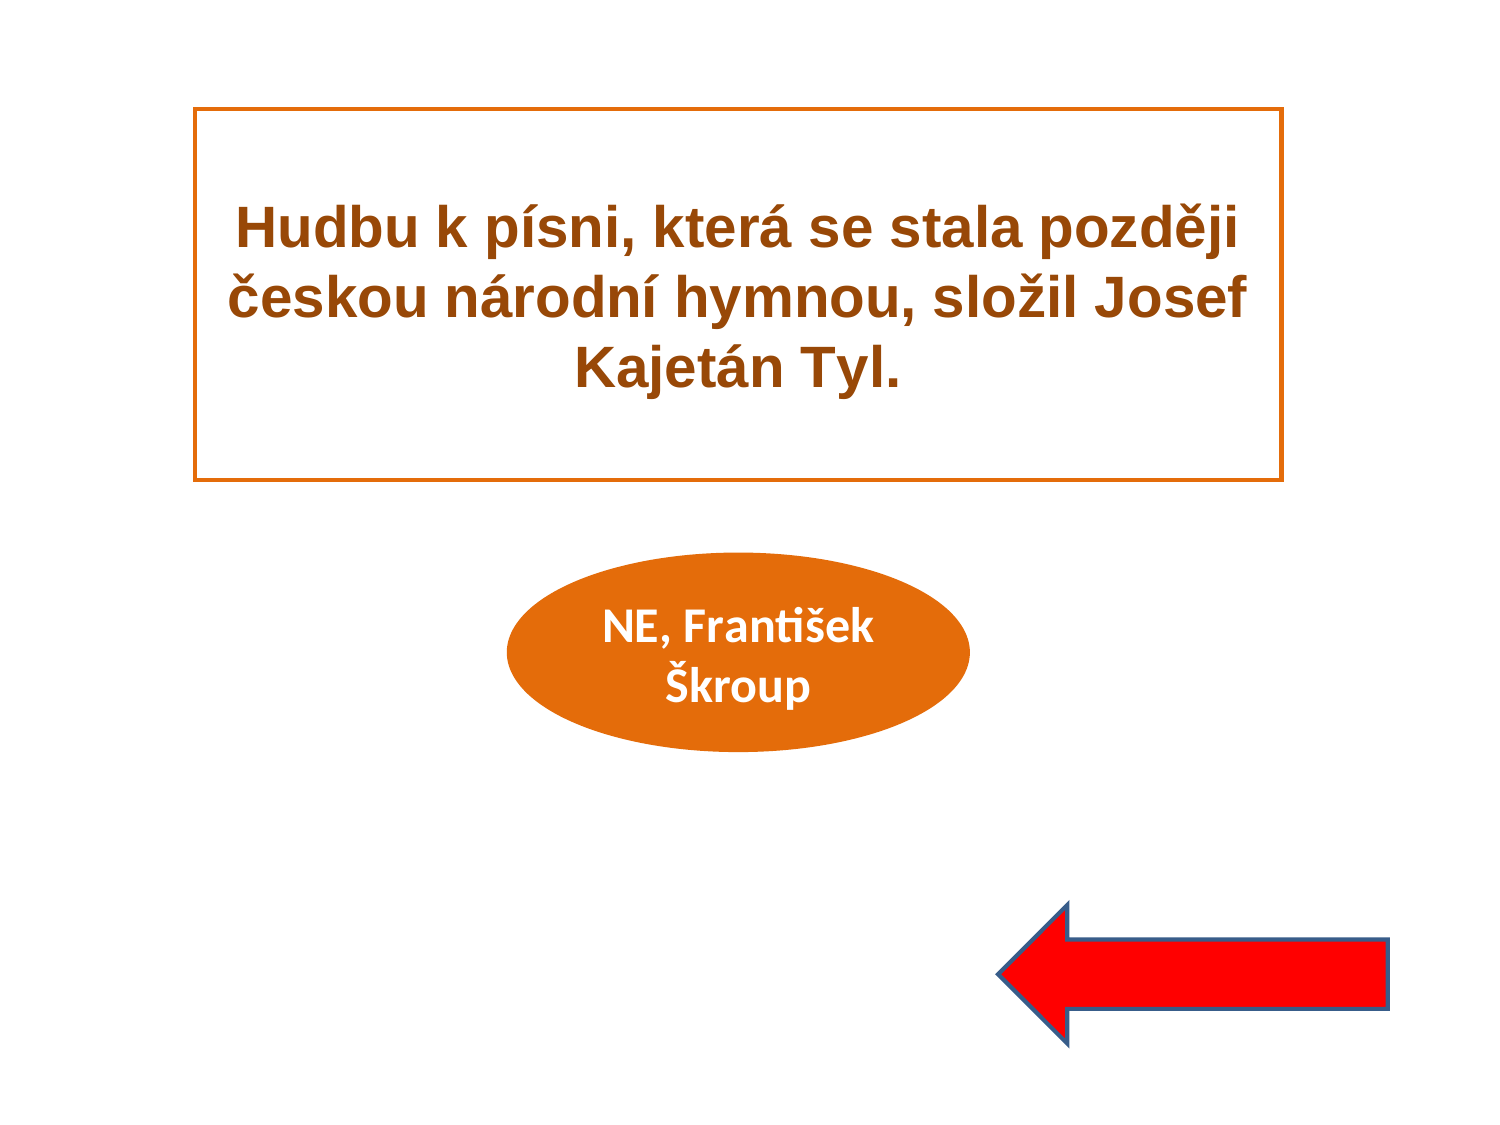

Hudbu k písni, která se stala později českou národní hymnou, složil Josef Kajetán Tyl.
NE, František Škroup